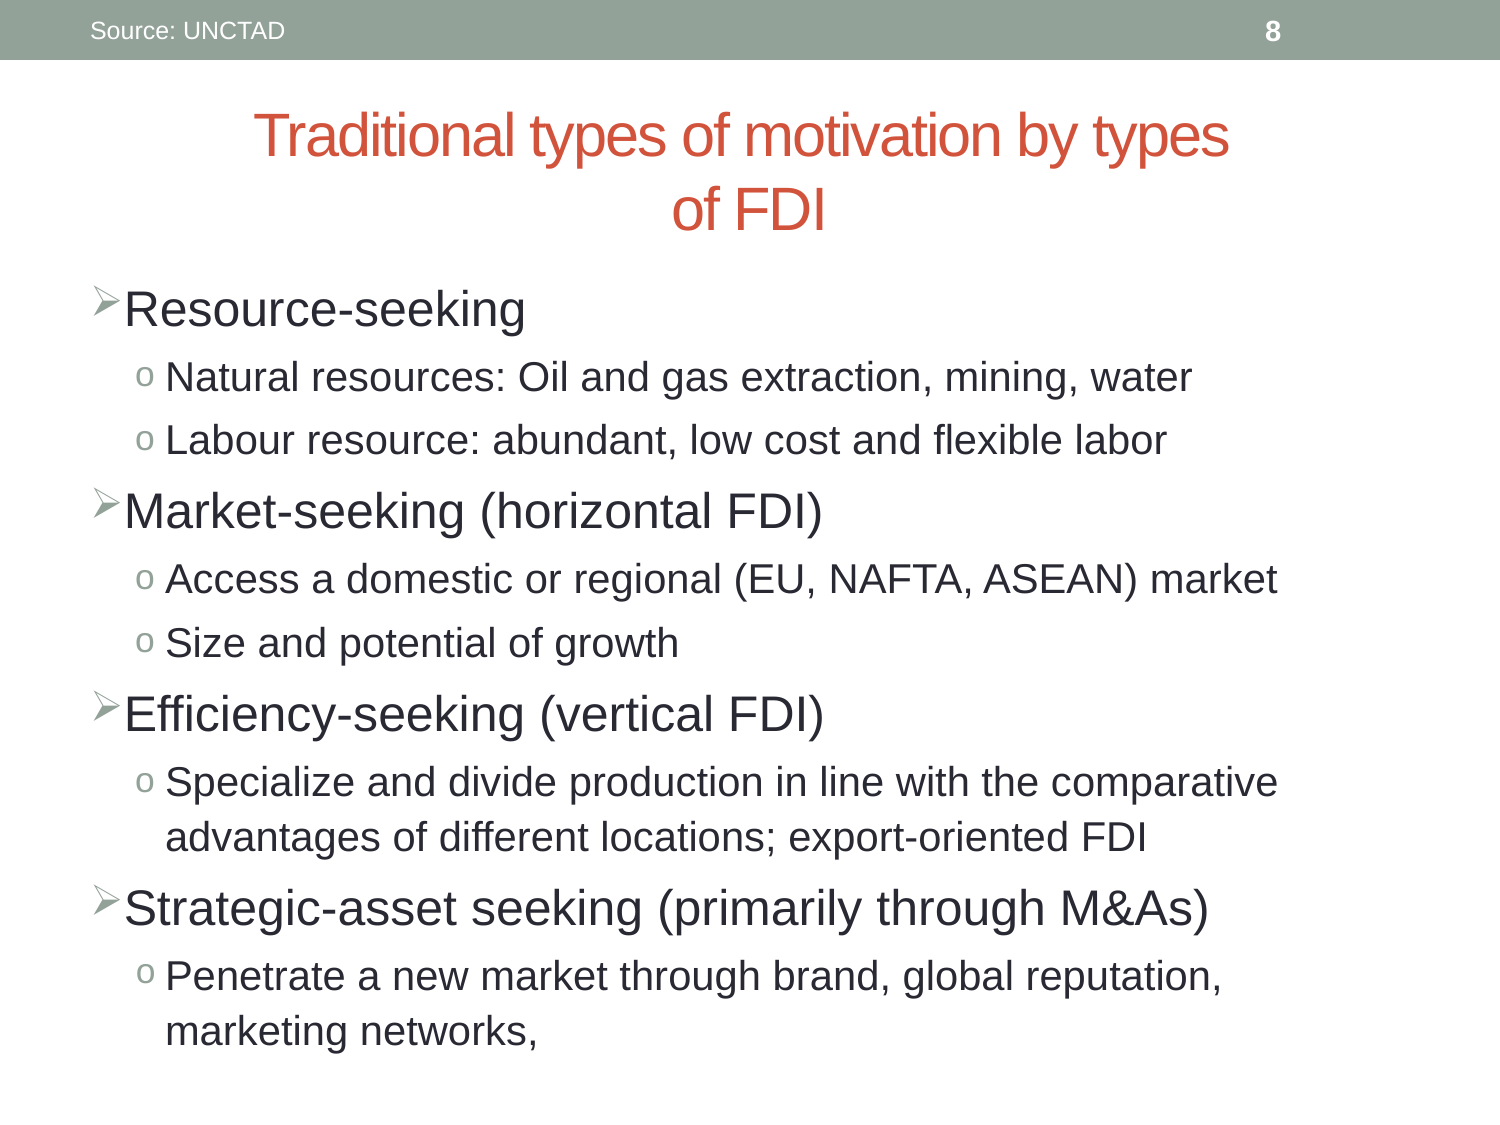

Source: UNCTAD
# Traditional types of motivation by types of FDI
Resource-seeking
Natural resources: Oil and gas extraction, mining, water
Labour resource: abundant, low cost and flexible labor
Market-seeking (horizontal FDI)
Access a domestic or regional (EU, NAFTA, ASEAN) market
Size and potential of growth
Efficiency-seeking (vertical FDI)
Specialize and divide production in line with the comparative advantages of different locations; export-oriented FDI
Strategic-asset seeking (primarily through M&As)
Penetrate a new market through brand, global reputation, marketing networks,